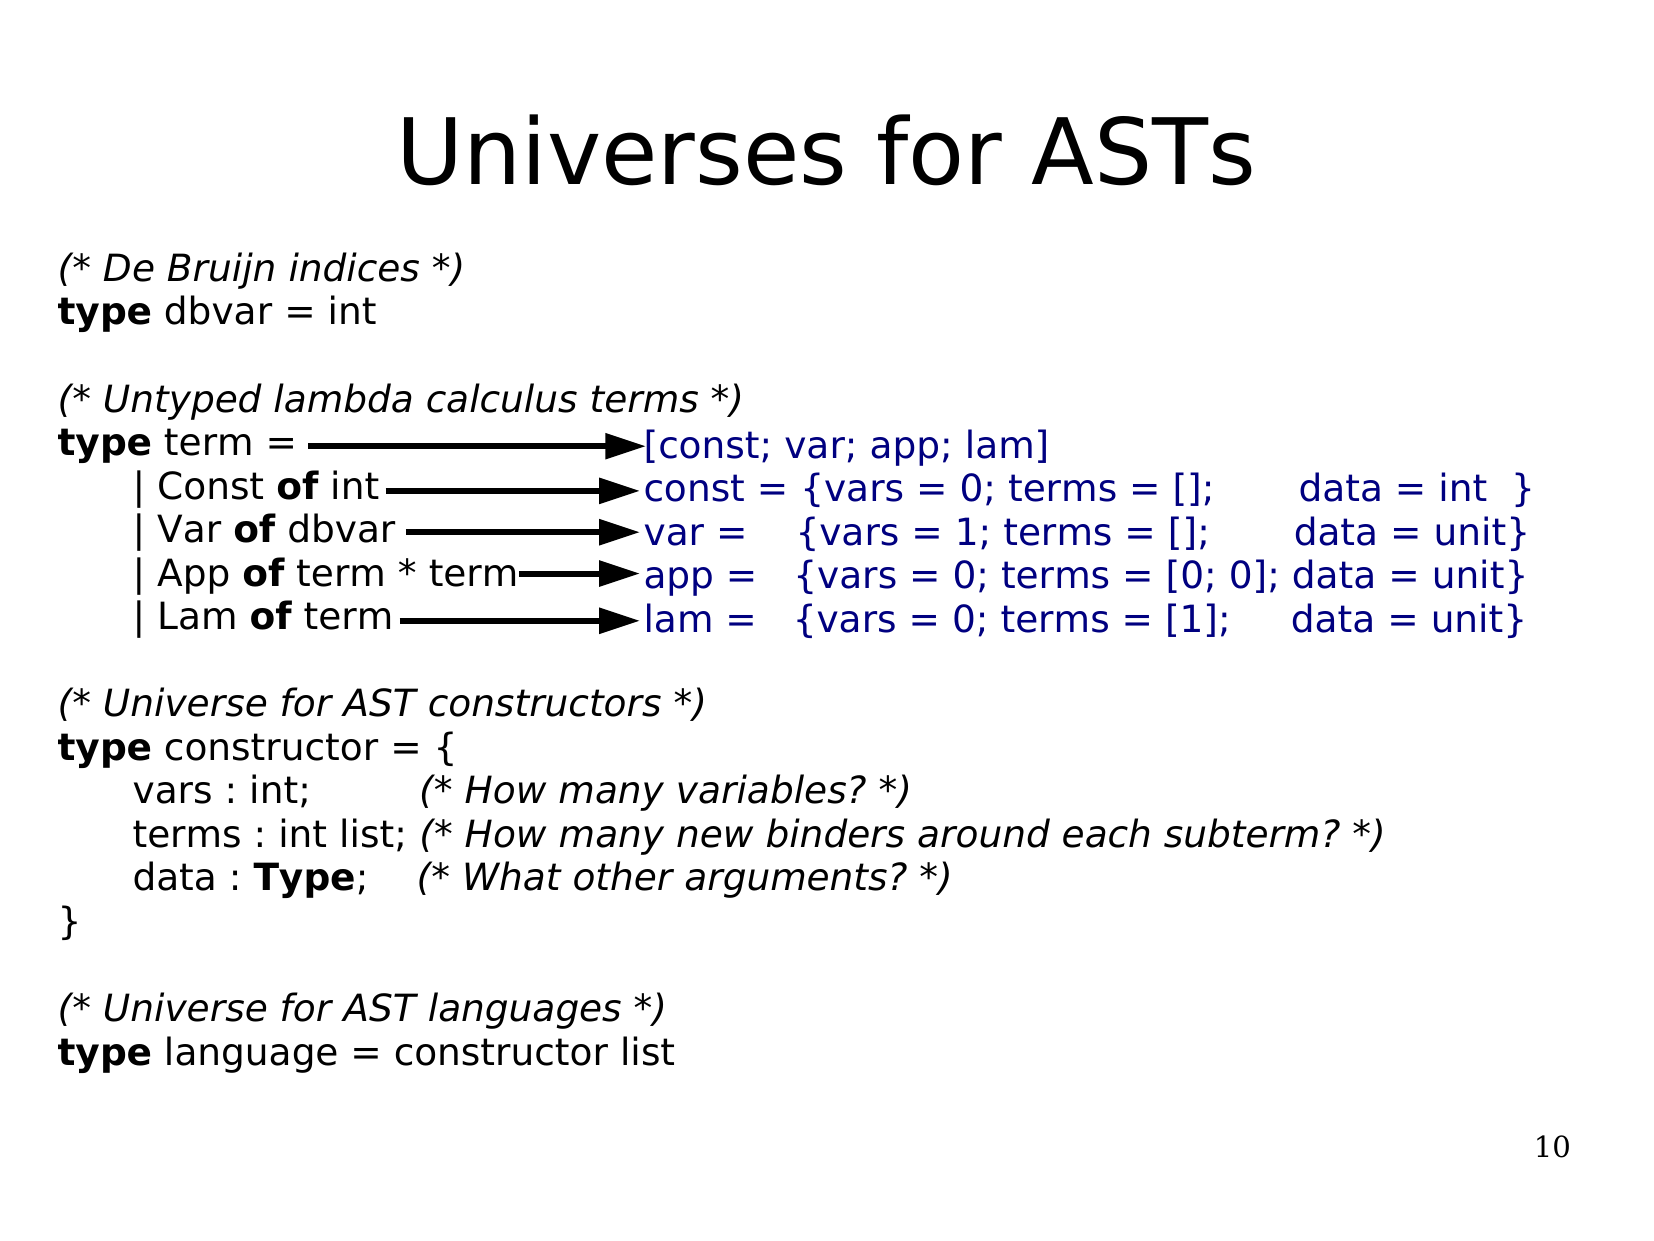

# Universes for ASTs
(* De Bruijn indices *)
type dbvar = int
(* Untyped lambda calculus terms *)
type term =
	| Const of int
	| Var of dbvar
	| App of term * term
	| Lam of term
(* Universe for AST constructors *)
type constructor = {
	vars : int; (* How many variables? *)
	terms : int list; (* How many new binders around each subterm? *)
	data : Type; (* What other arguments? *)
}
(* Universe for AST languages *)
type language = constructor list
[const; var; app; lam]
const = {vars = 0; terms = []; data = int }
var = {vars = 1; terms = []; data = unit}
app = {vars = 0; terms = [0; 0]; data = unit}
lam = {vars = 0; terms = [1]; data = unit}
10